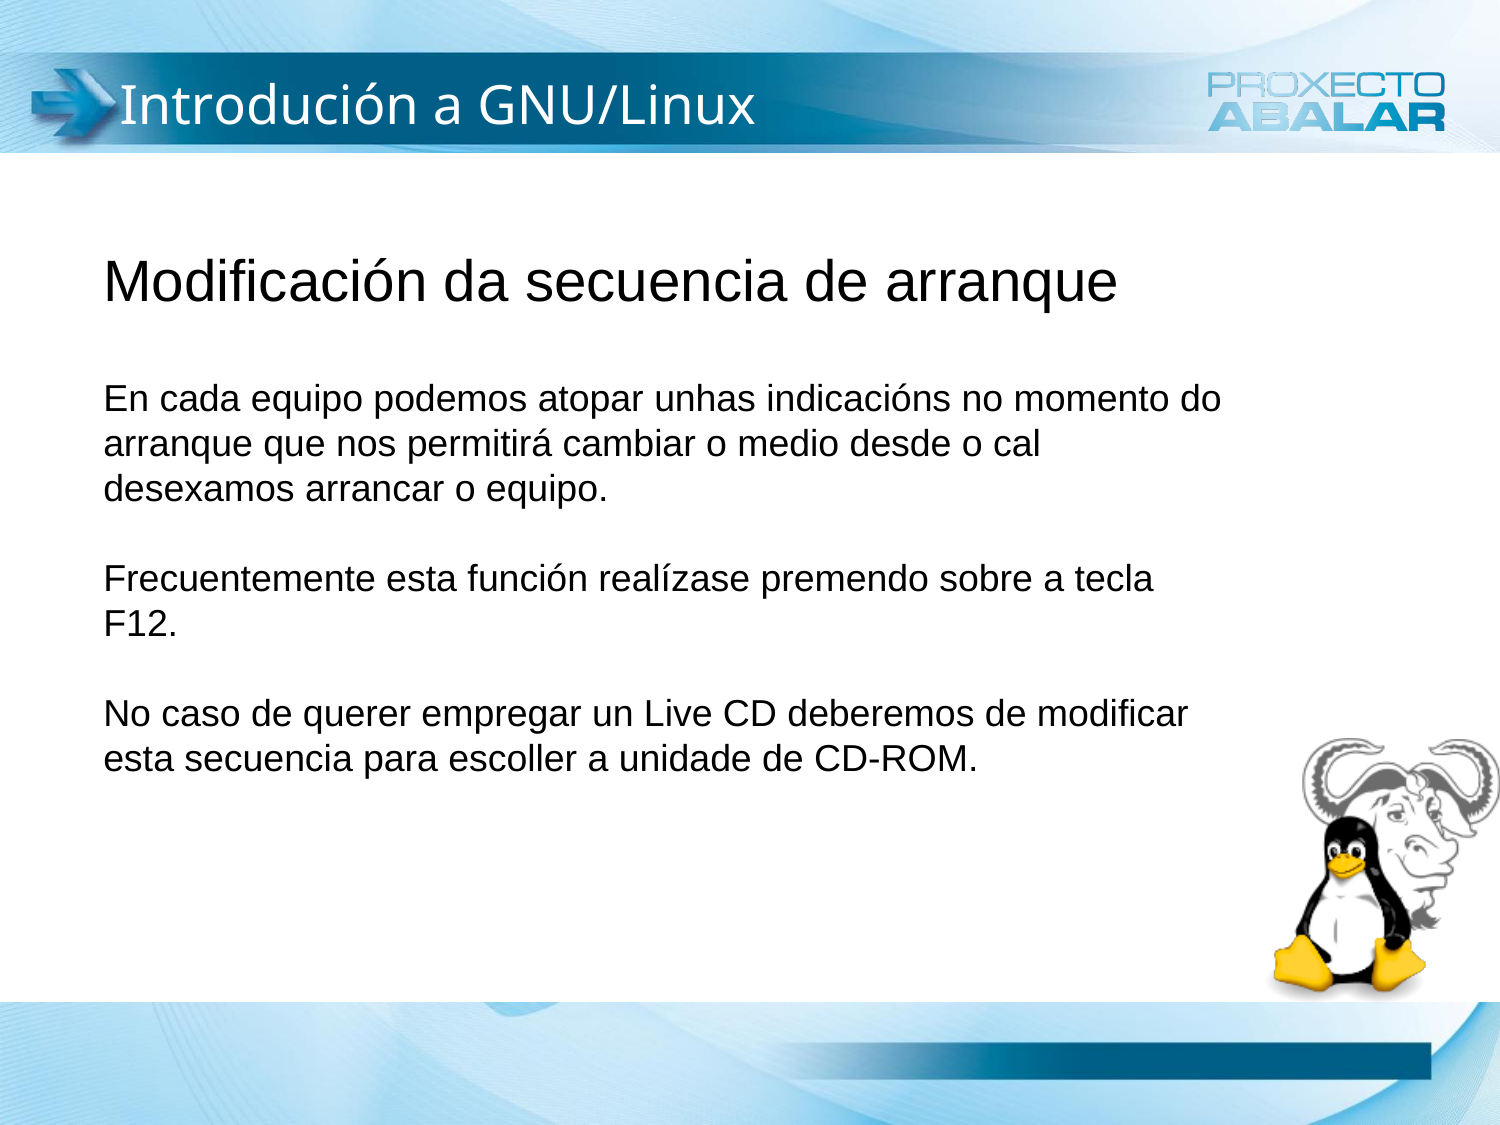

Introdución a GNU/Linux
Modificación da secuencia de arranque
En cada equipo podemos atopar unhas indicacións no momento do arranque que nos permitirá cambiar o medio desde o cal desexamos arrancar o equipo.
Frecuentemente esta función realízase premendo sobre a tecla F12.
No caso de querer empregar un Live CD deberemos de modificar esta secuencia para escoller a unidade de CD-ROM.